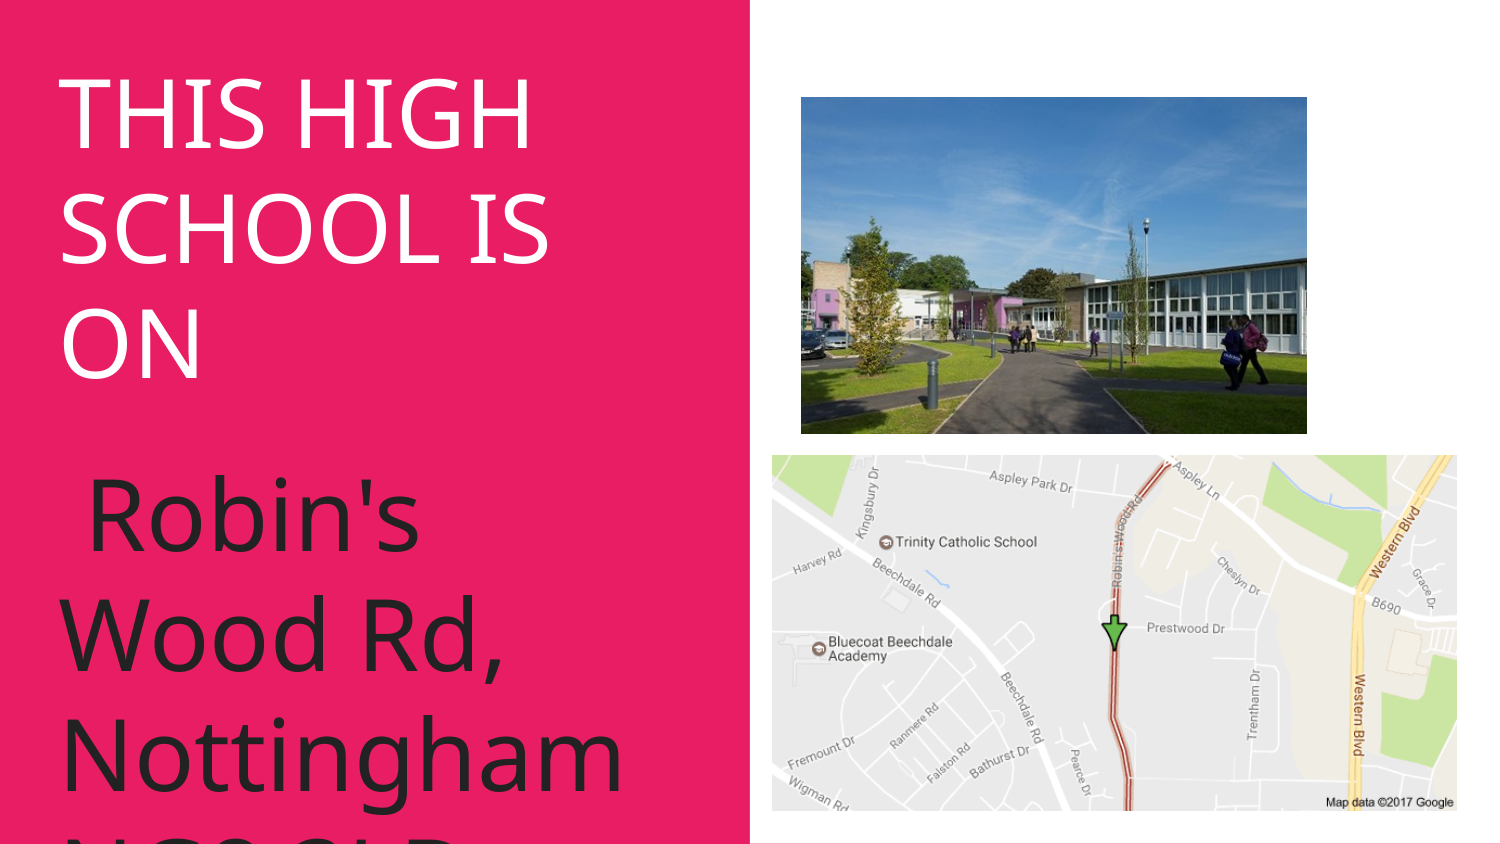

# THIS HIGH SCHOOL IS ON
 Robin's Wood Rd, Nottingham NG8 3LD